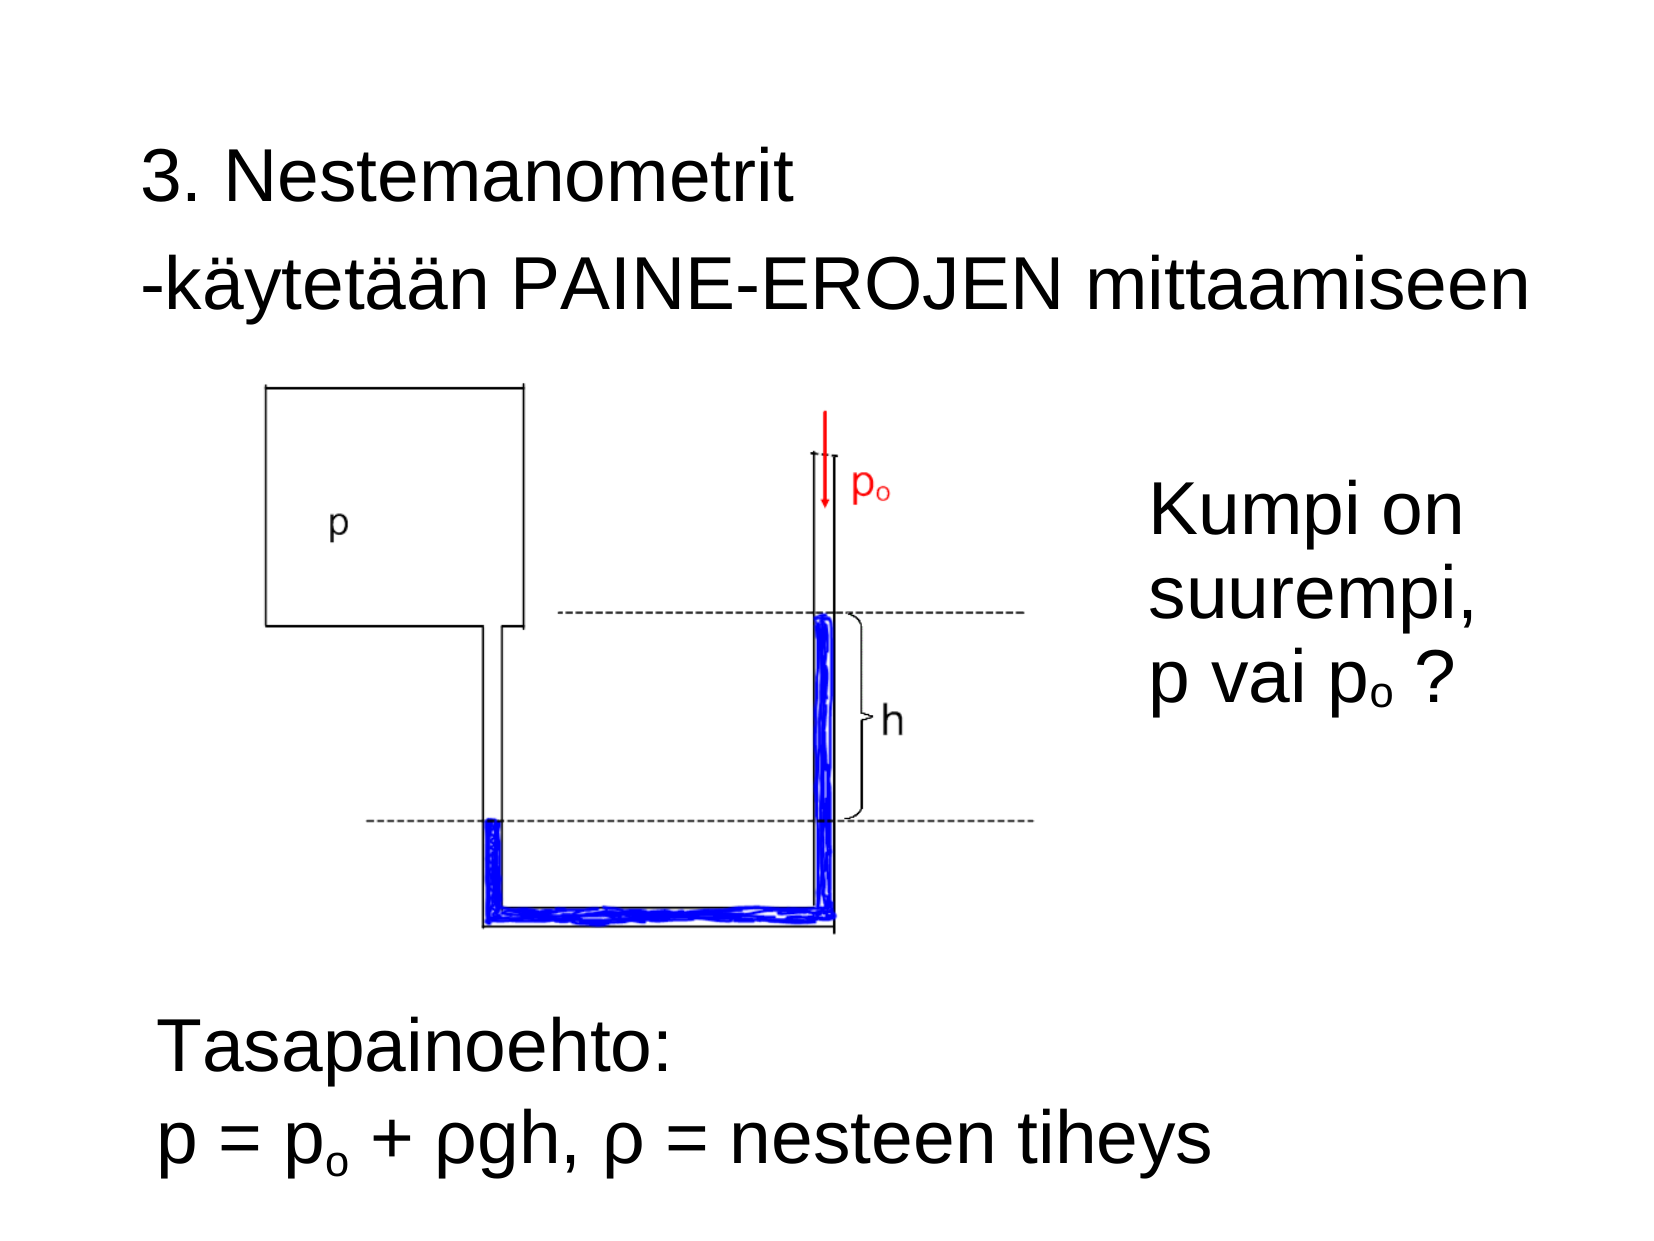

3. Nestemanometrit
-käytetään PAINE-EROJEN mittaamiseen
Kumpi on
suurempi,
p vai po ?
Tasapainoehto:
p = po + ρgh, ρ = nesteen tiheys